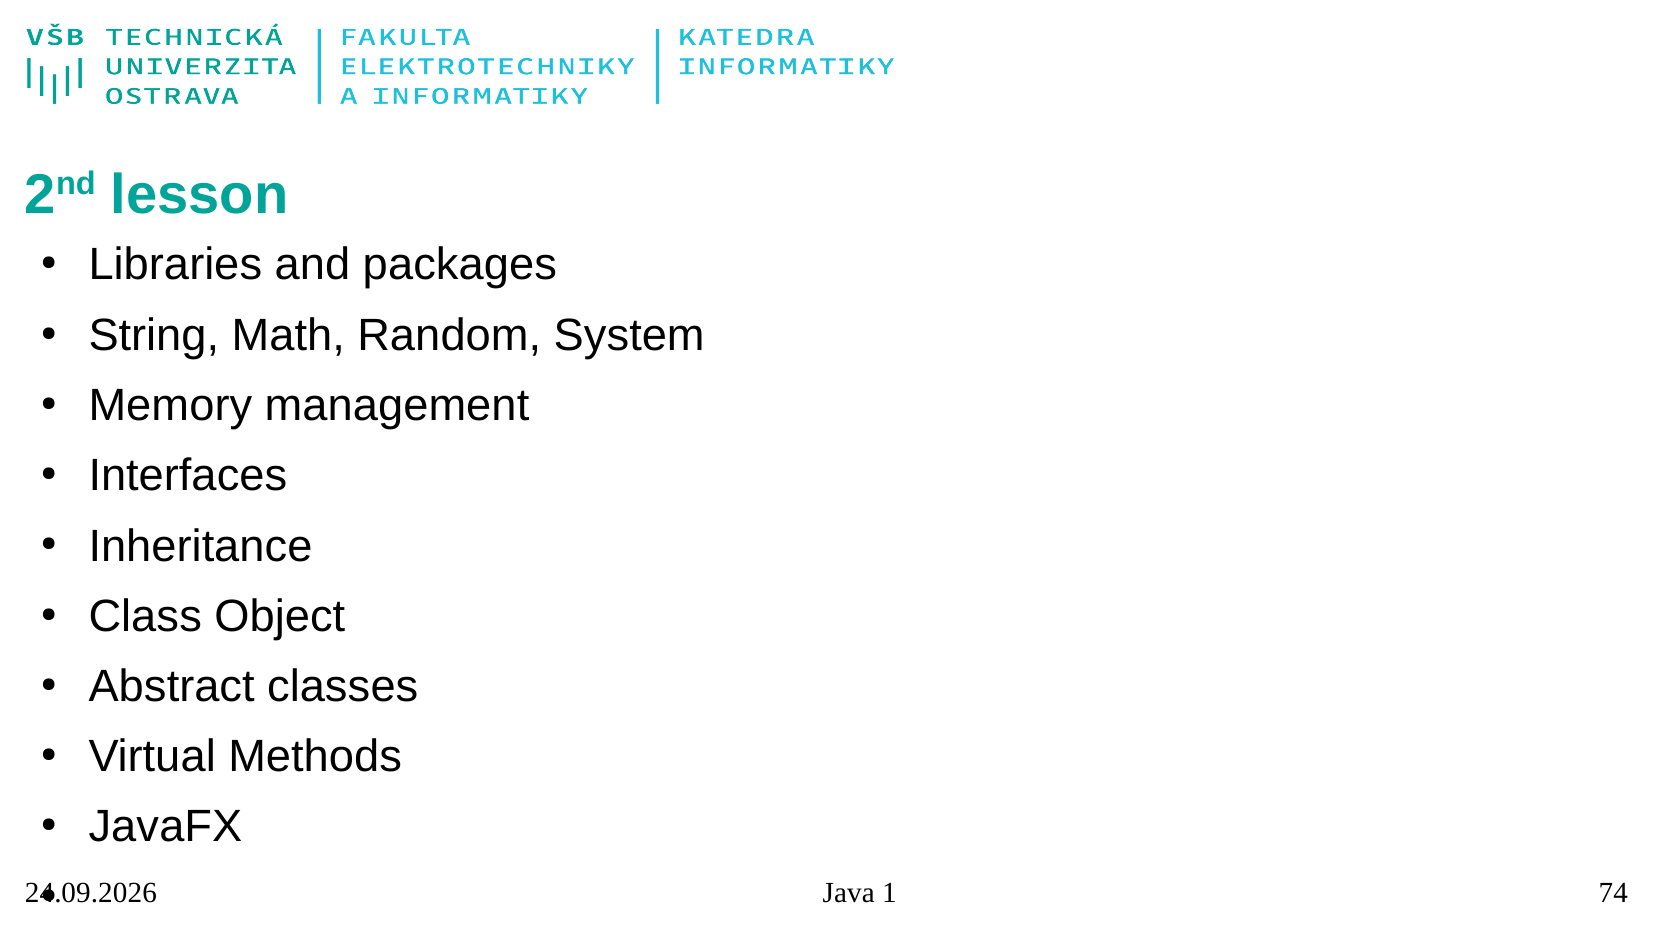

# 2nd lesson
Libraries and packages
String, Math, Random, System
Memory management
Interfaces
Inheritance
Class Object
Abstract classes
Virtual Methods
JavaFX
Java 1
74